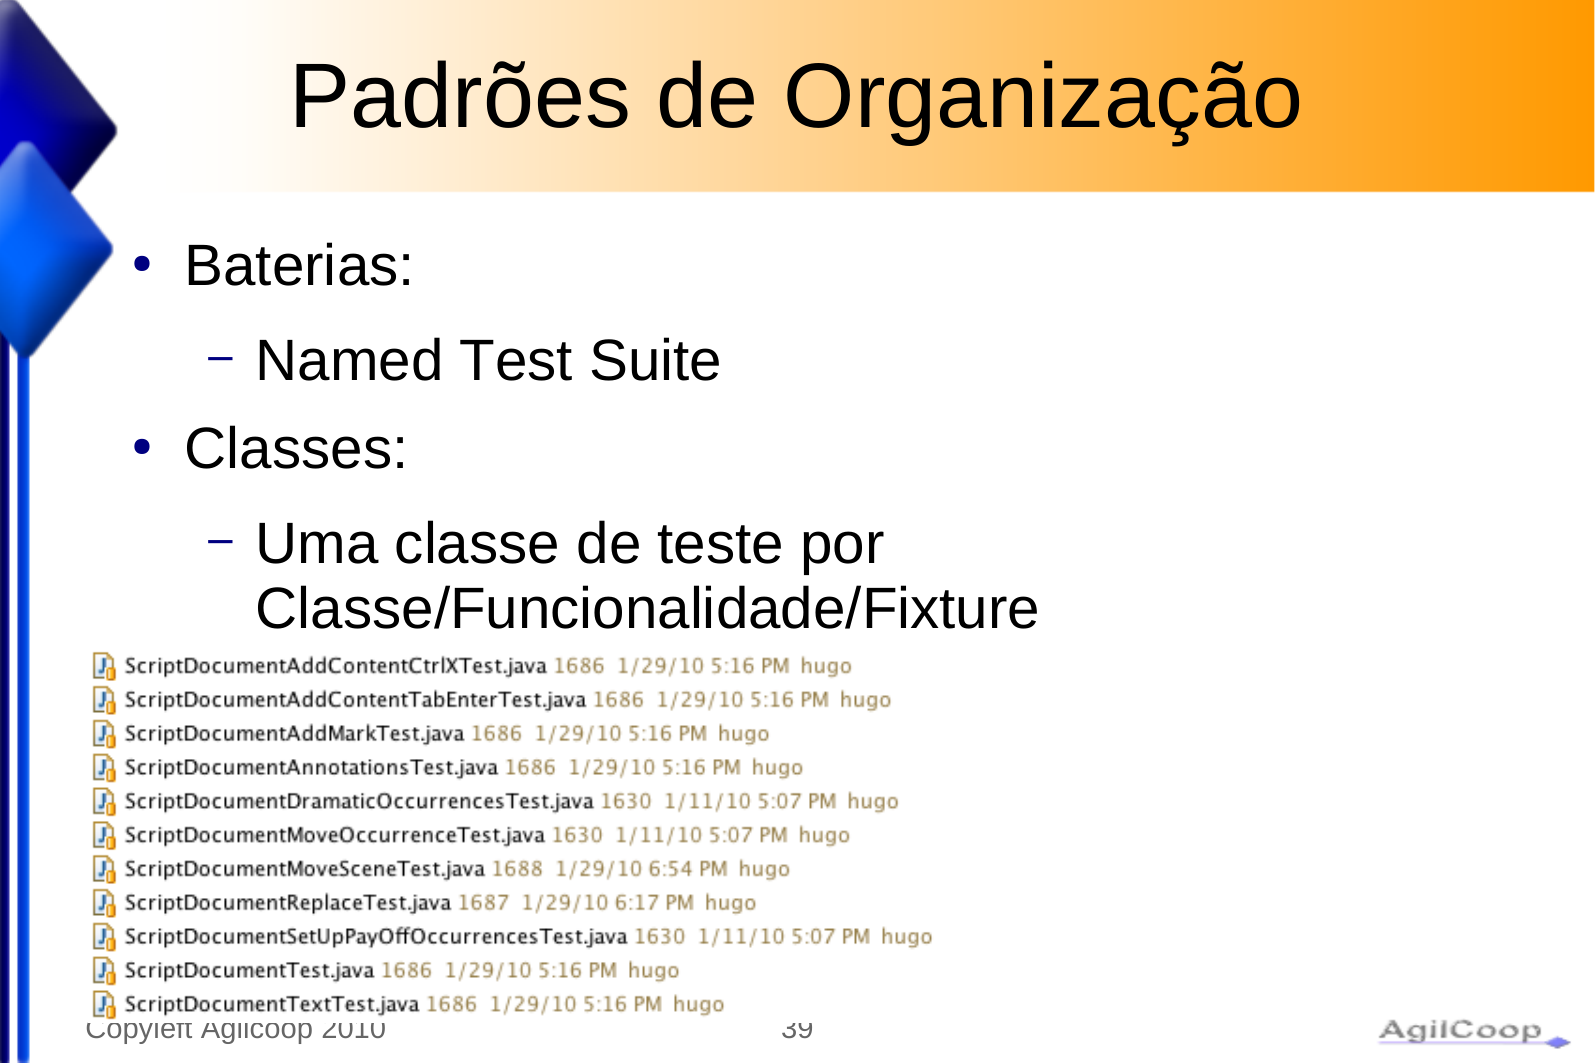

# Padrões de Organização
Baterias:
Named Test Suite
Classes:
Uma classe de teste por Classe/Funcionalidade/Fixture
Copyleft Agilcoop 2010
39